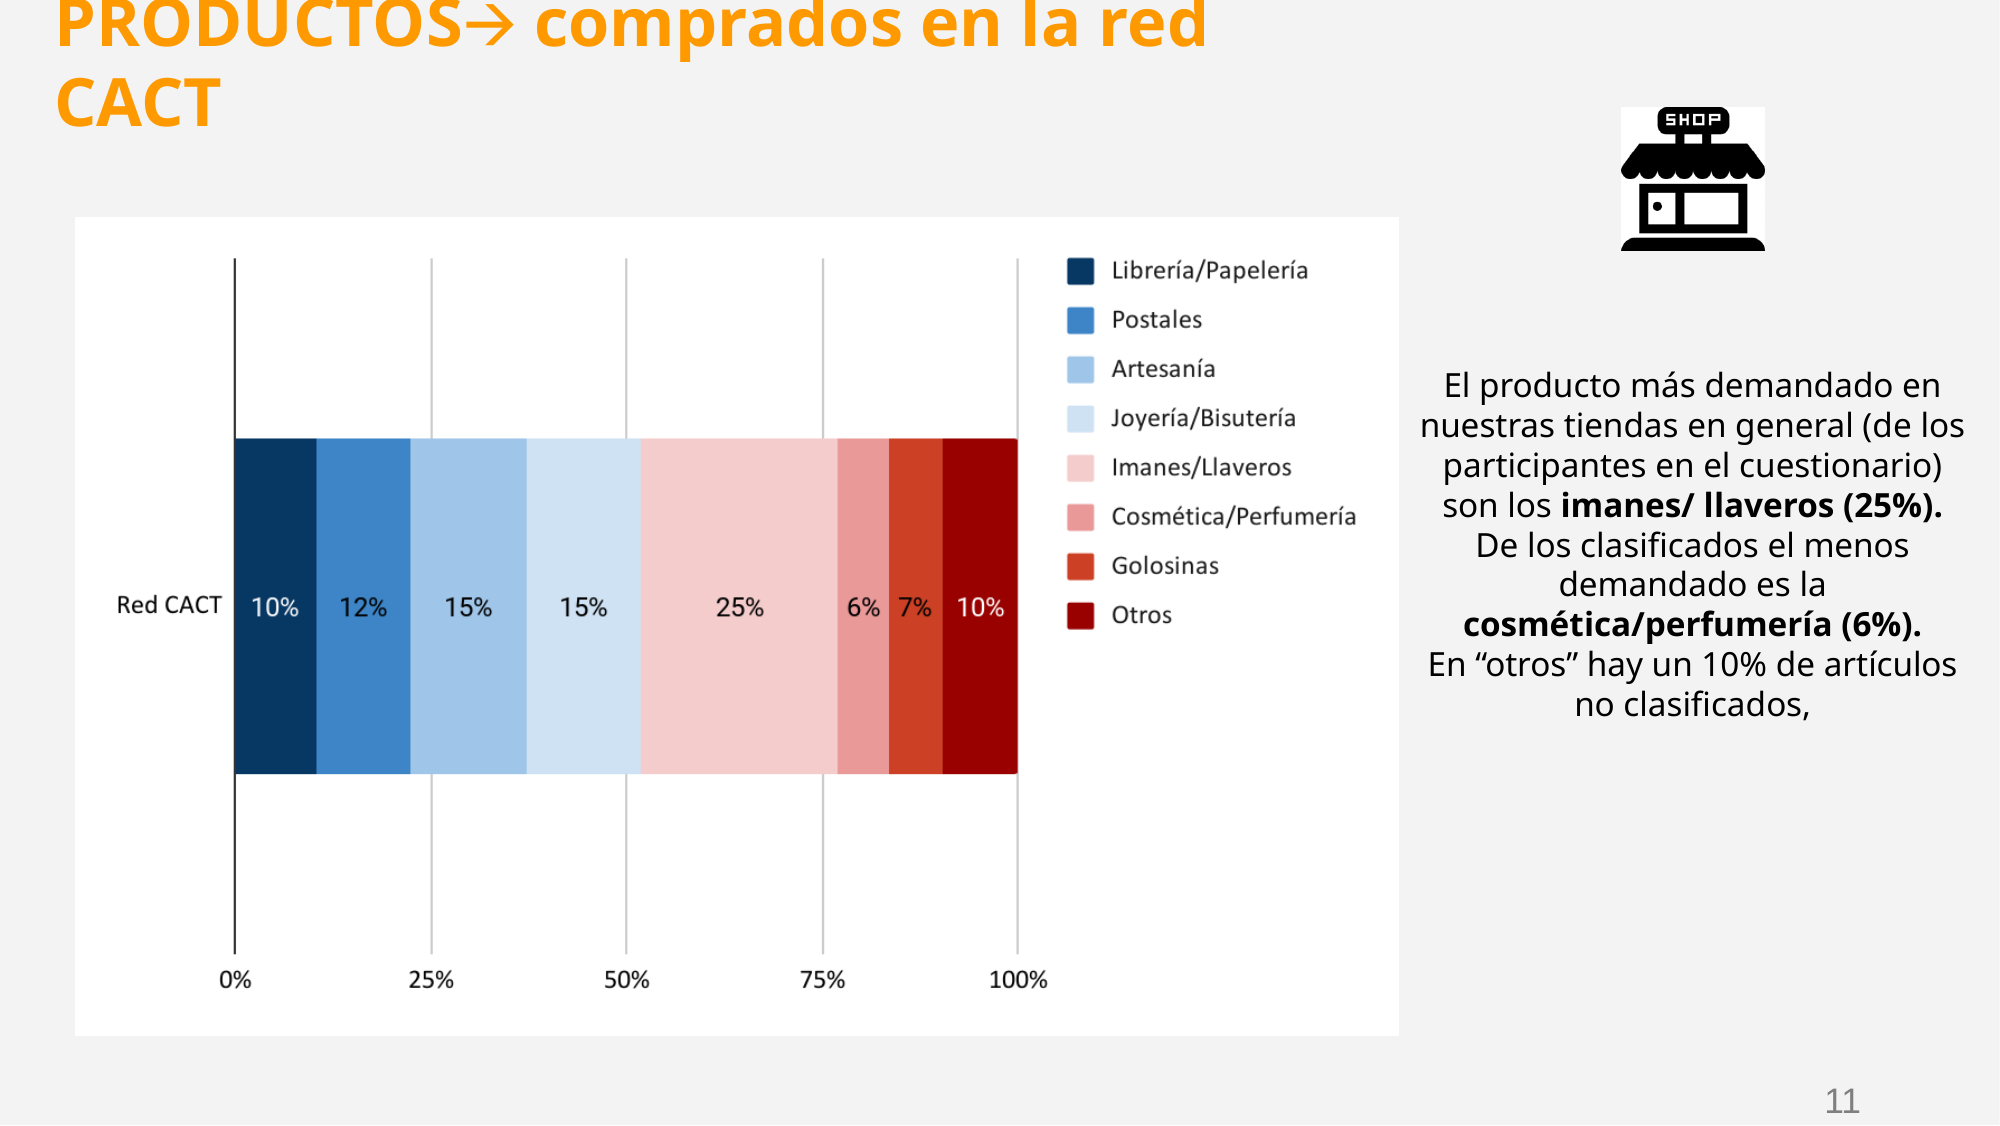

PRODUCTOS🡪 comprados en la red CACT
El producto más demandado en nuestras tiendas en general (de los participantes en el cuestionario) son los imanes/ llaveros (25%).
De los clasificados el menos demandado es la cosmética/perfumería (6%).
En “otros” hay un 10% de artículos no clasificados,